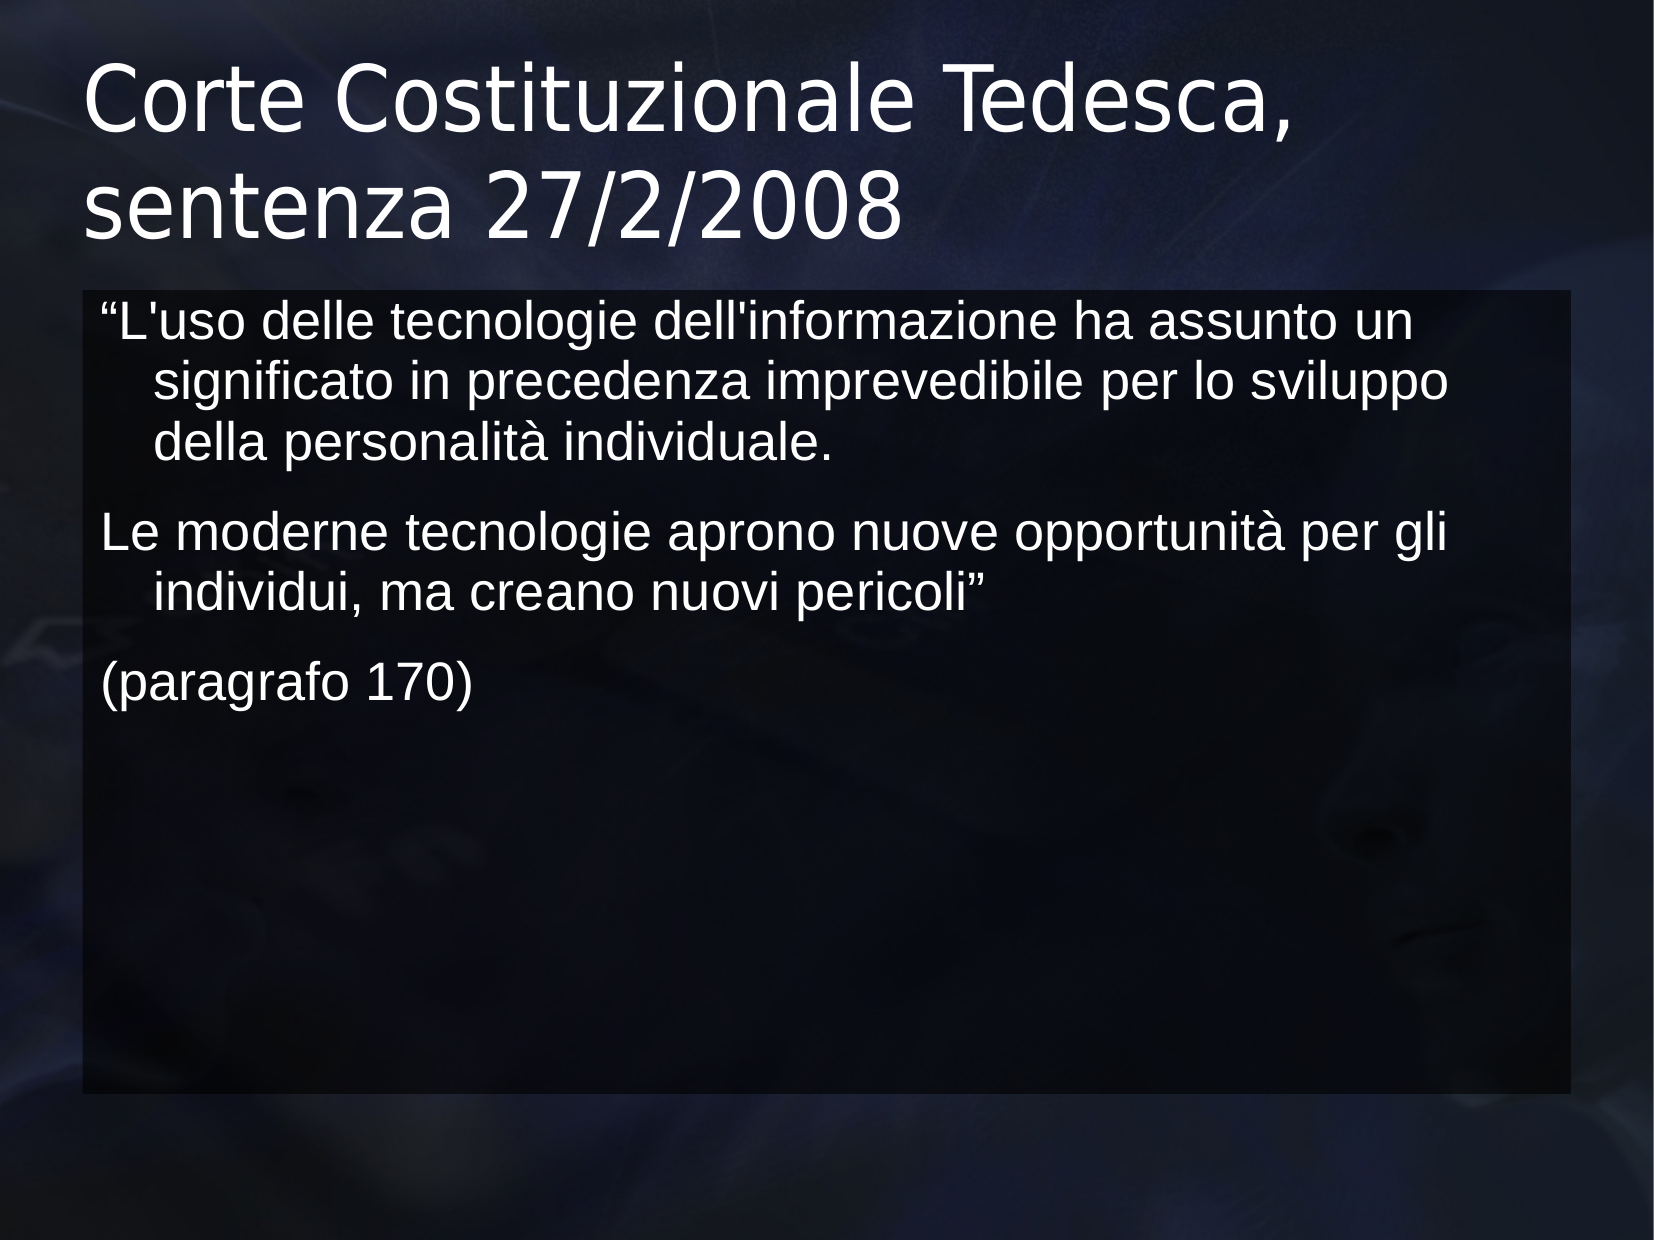

# Corte Costituzionale Tedesca, sentenza 27/2/2008
“L'uso delle tecnologie dell'informazione ha assunto un significato in precedenza imprevedibile per lo sviluppo della personalità individuale.
Le moderne tecnologie aprono nuove opportunità per gli individui, ma creano nuovi pericoli”
(paragrafo 170)